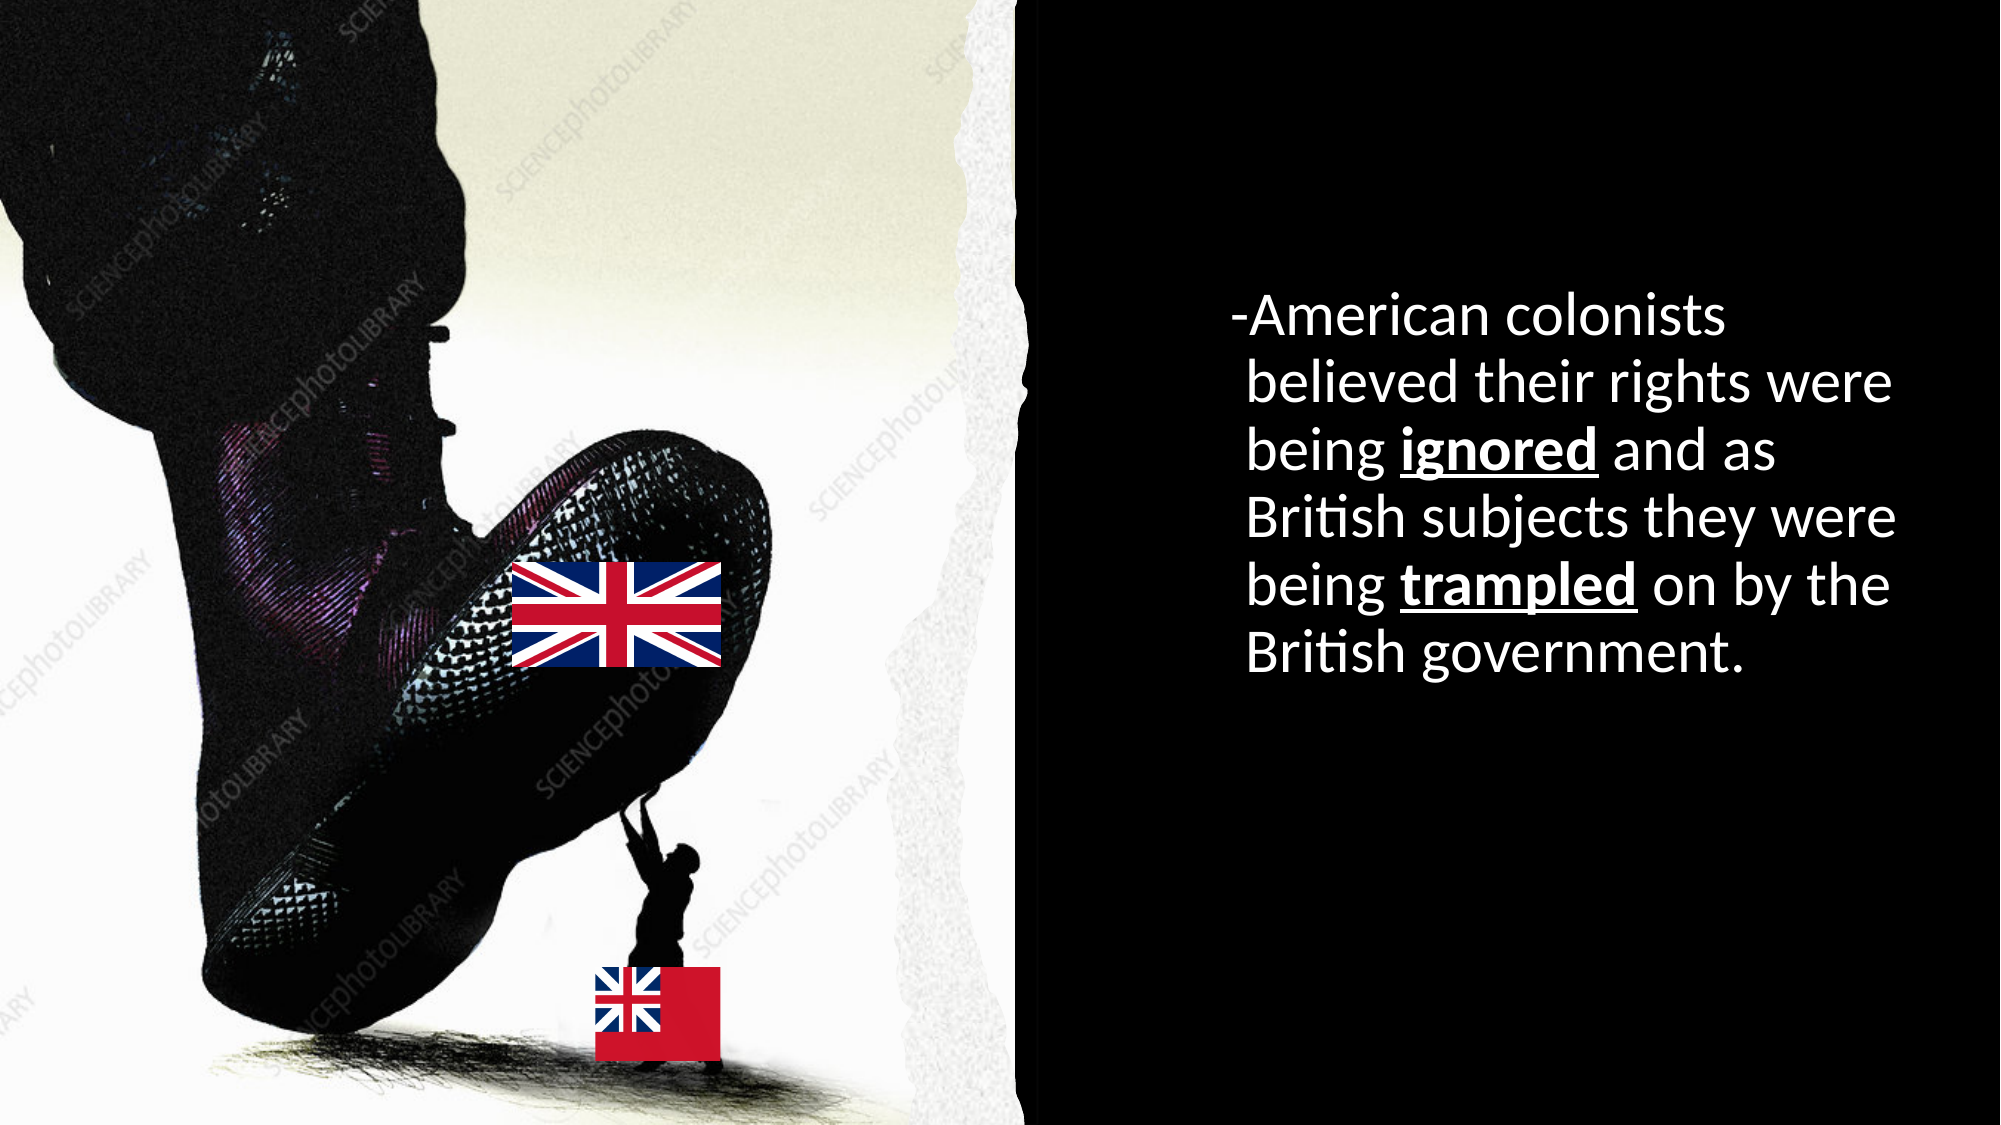

-American colonists believed their rights were being ignored and as British subjects they were being trampled on by the British government.